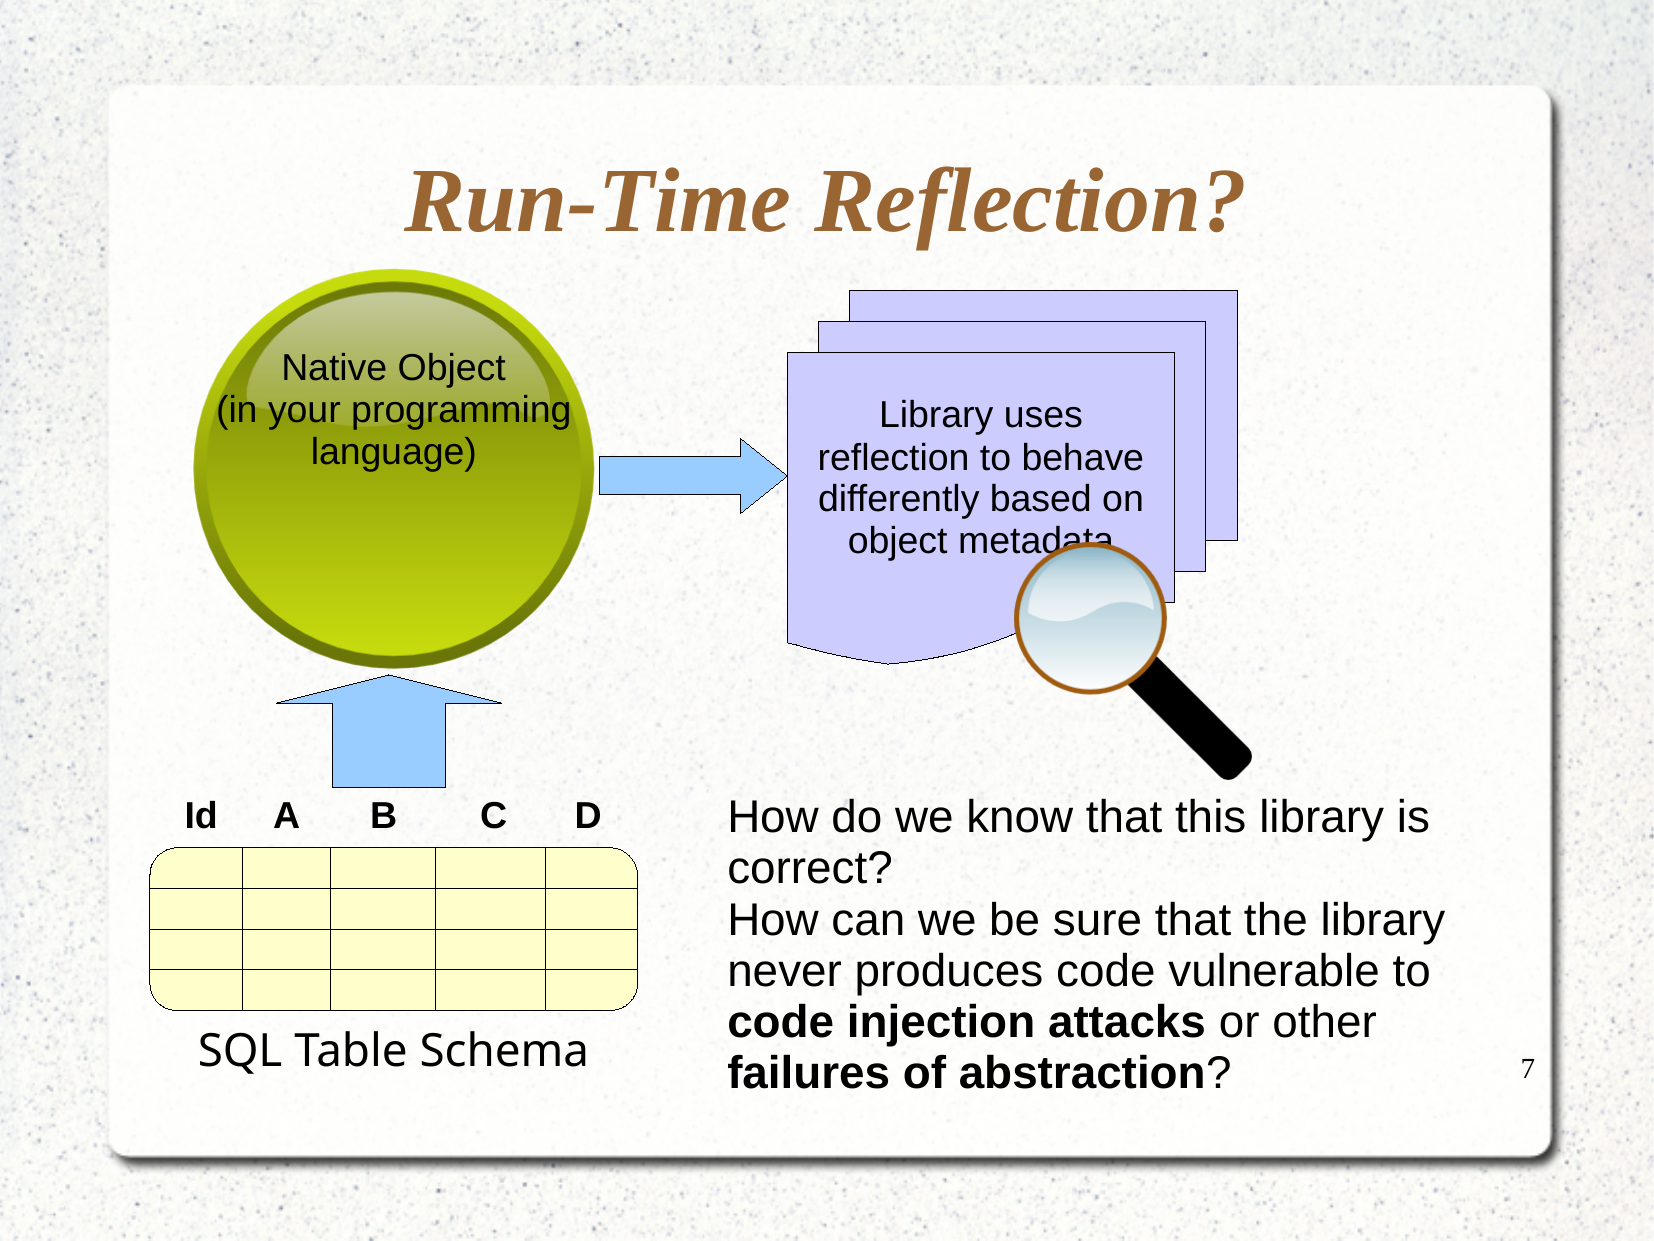

# Run-Time Reflection?
Native Object
(in your programming language)
Library uses reflection to behave differently based on object metadata
How do we know that this library is correct?
How can we be sure that the library never produces code vulnerable to code injection attacks or other failures of abstraction?
Id
A
B
C
D
SQL Table Schema
7